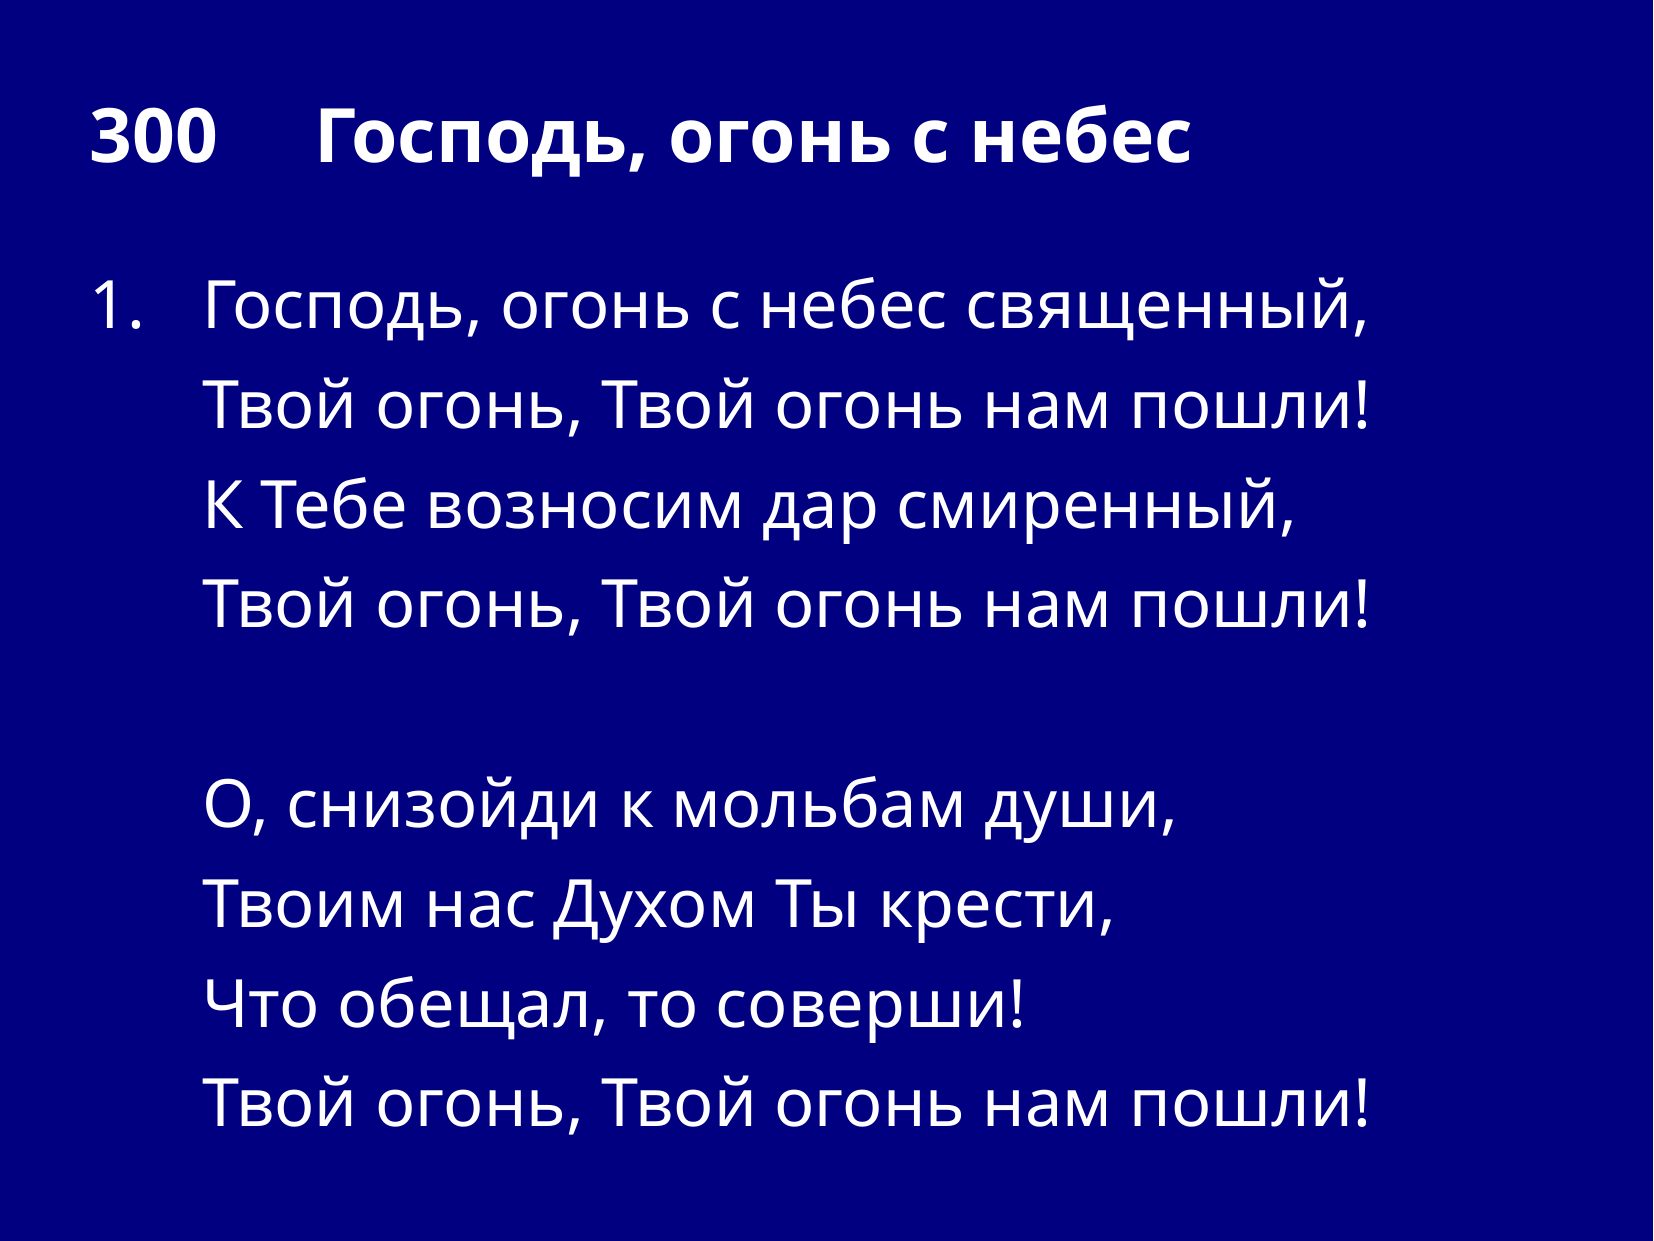

300	Господь, огонь с небес
1.	Господь, огонь с небес священный,
	Твой огонь, Твой огонь нам пошли!
	К Тебе возносим дар смиренный,
	Твой огонь, Твой огонь нам пошли!
	О, снизойди к мольбам души,
	Твоим нас Духом Ты крести,
	Что обещал, то соверши!
	Твой огонь, Твой огонь нам пошли!